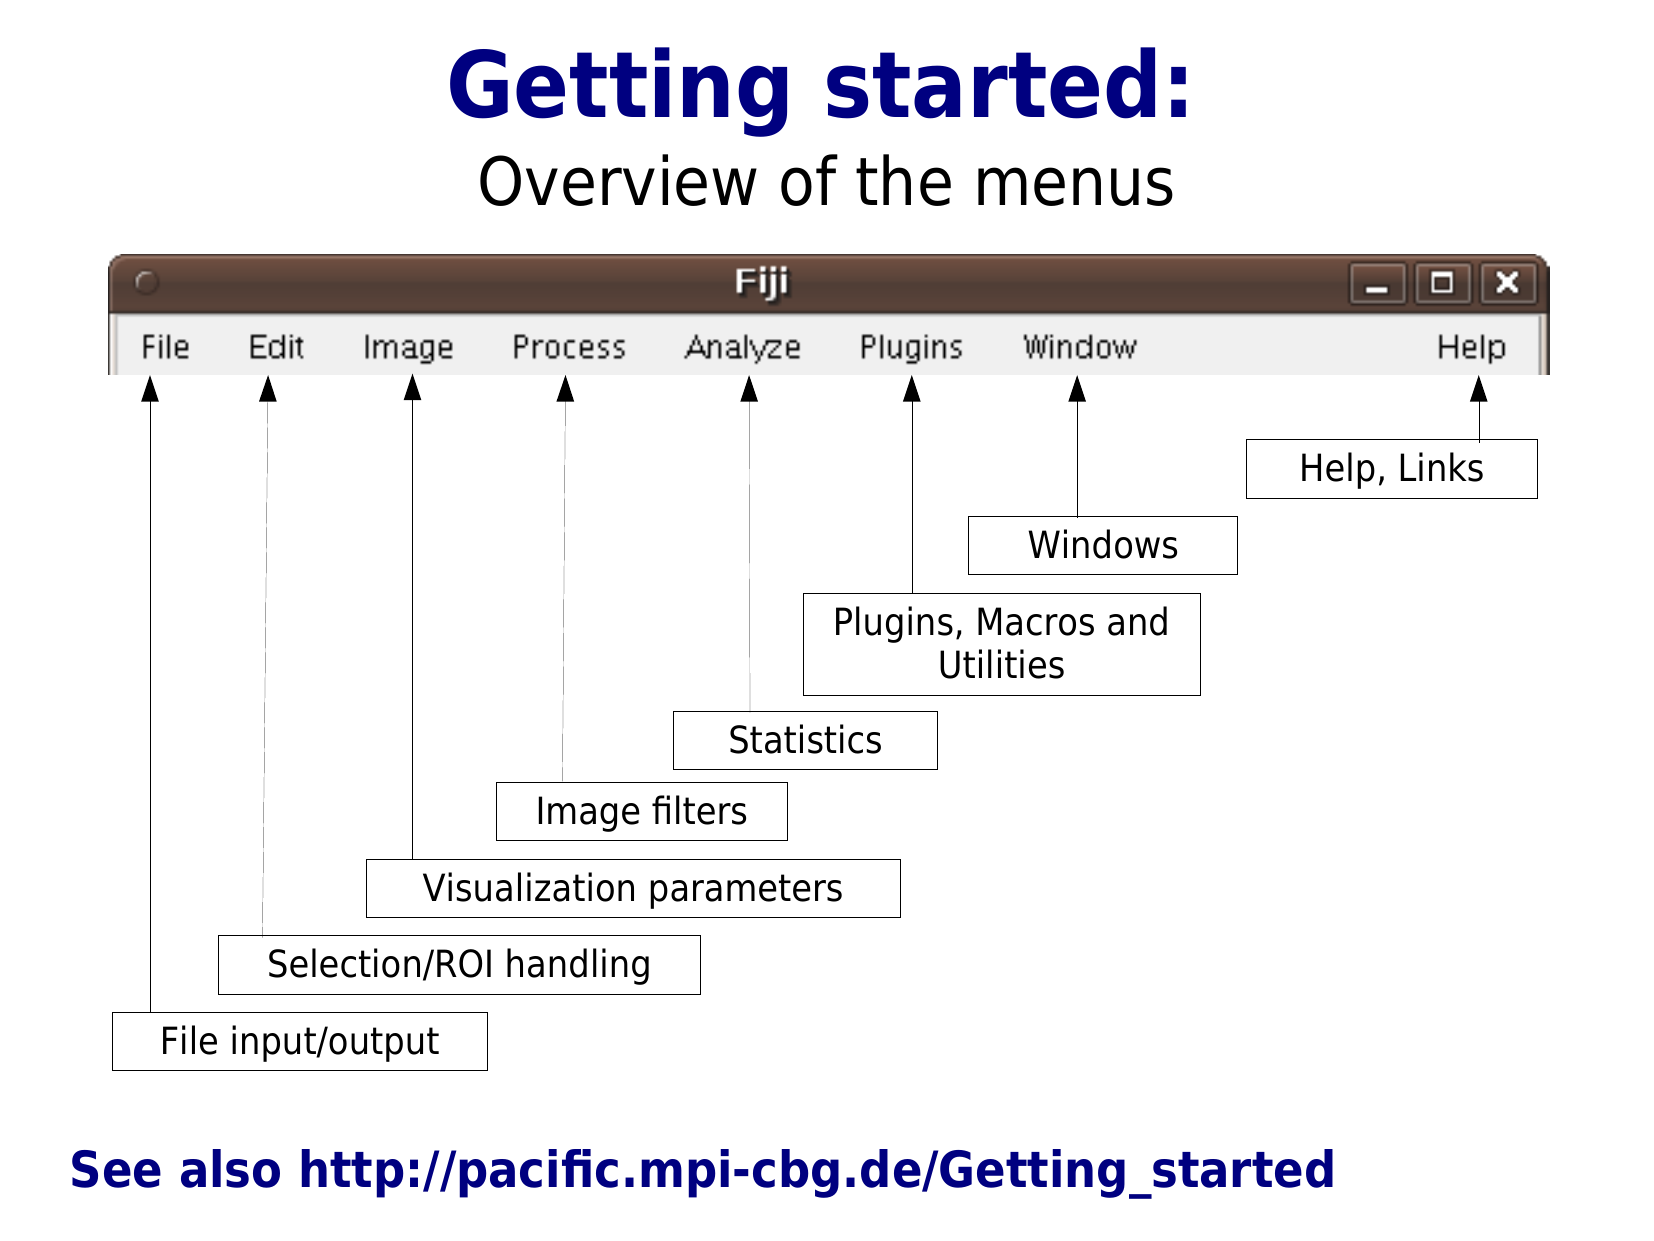

Getting started:
# Overview of the menus
Help, Links
Windows
Plugins, Macros and Utilities
Statistics
Image filters
Visualization parameters
Selection/ROI handling
File input/output
See also http://pacific.mpi-cbg.de/Getting_started